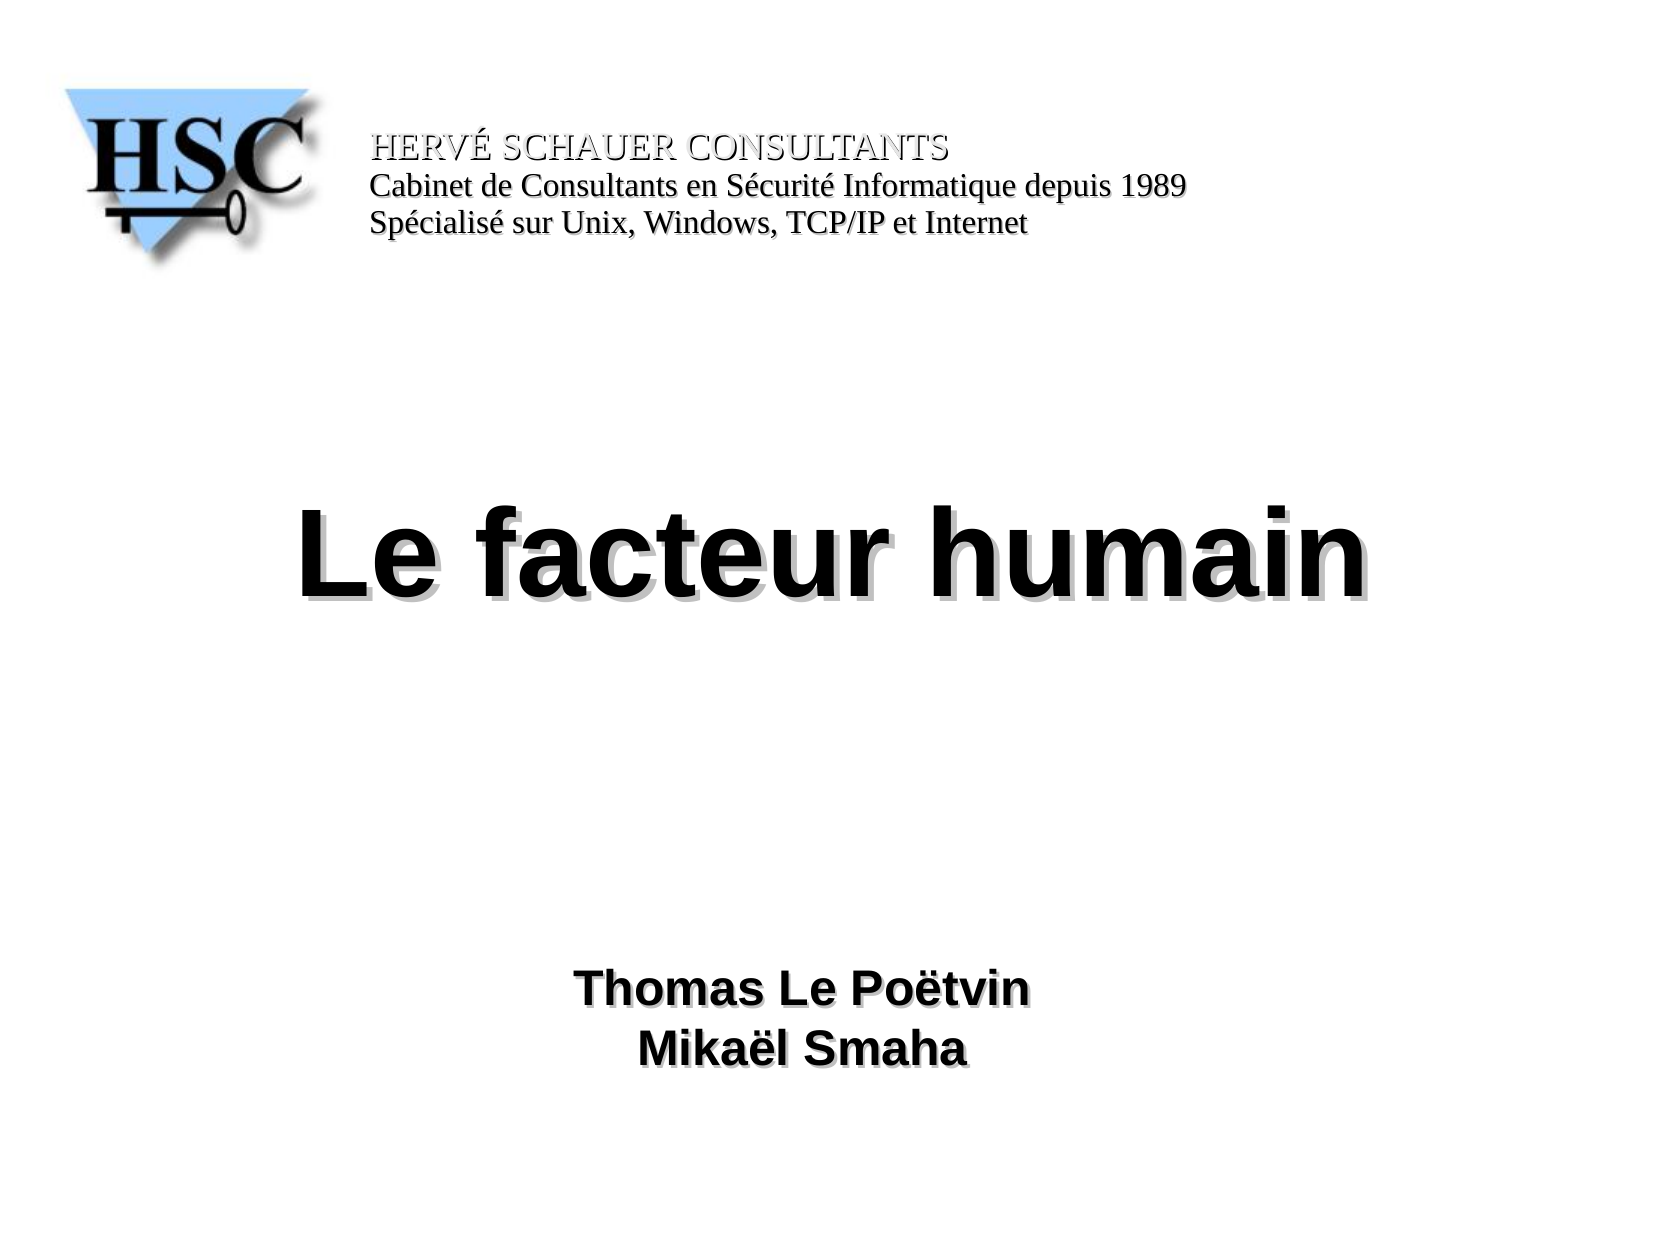

# Le facteur humain
Thomas Le Poëtvin
Mikaël Smaha